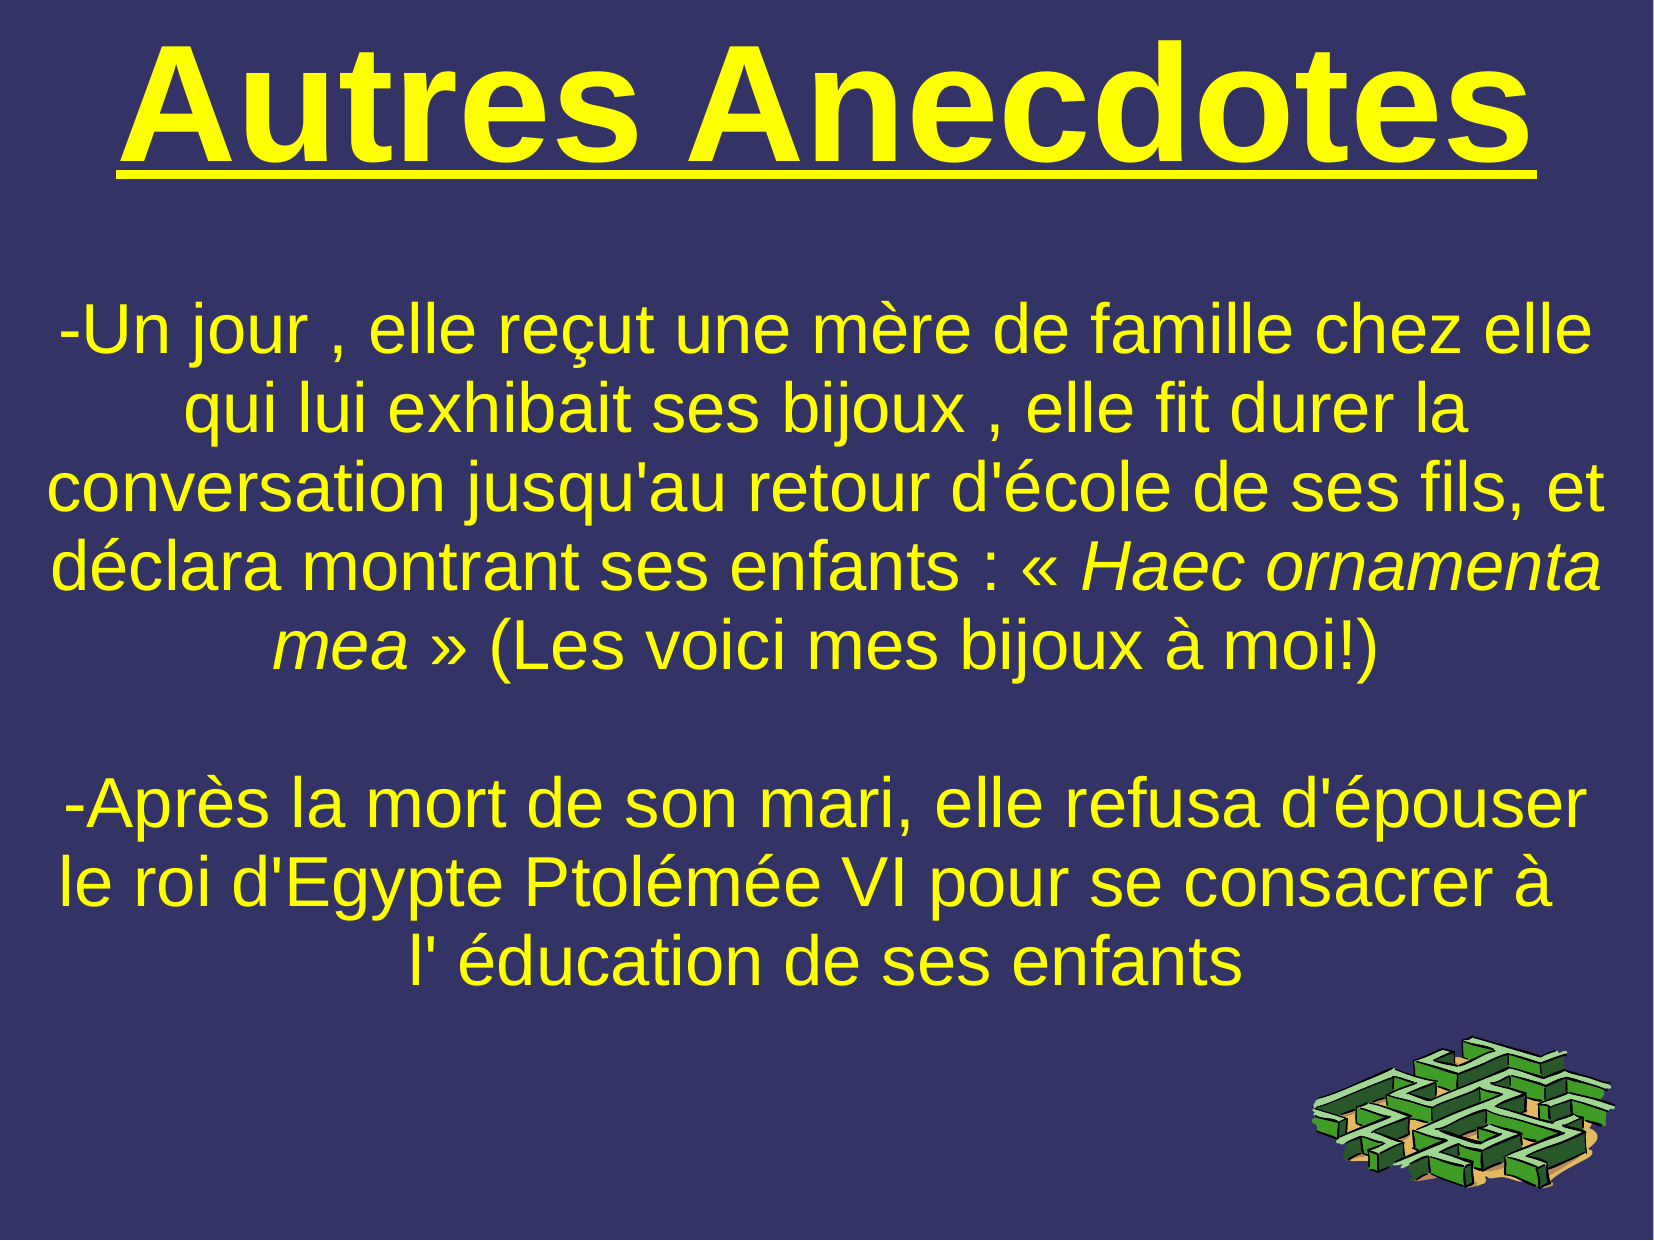

Autres Anecdotes
-Un jour , elle reçut une mère de famille chez elle qui lui exhibait ses bijoux , elle fit durer la conversation jusqu'au retour d'école de ses fils, et déclara montrant ses enfants : « Haec ornamenta mea » (Les voici mes bijoux à moi!)
-Après la mort de son mari, elle refusa d'épouser le roi d'Egypte Ptolémée VI pour se consacrer à l' éducation de ses enfants